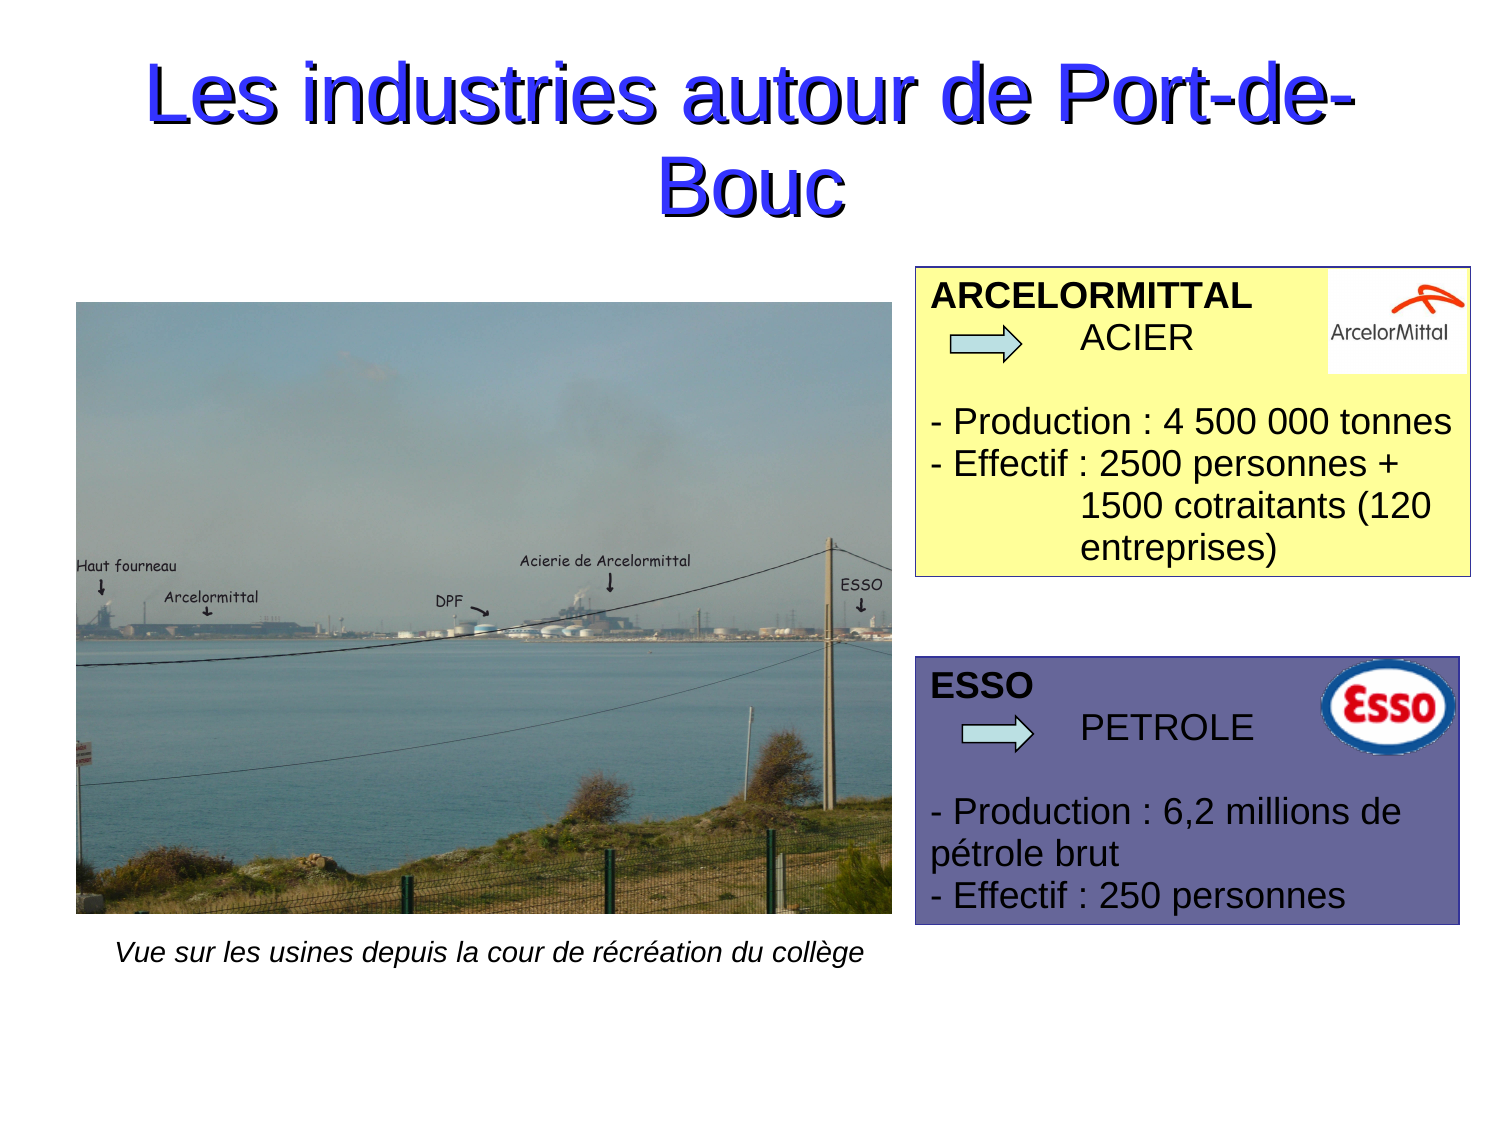

# Les industries autour de Port-de-Bouc
ARCELORMITTAL
	ACIER
- Production : 4 500 000 tonnes
- Effectif : 2500 personnes + 	1500 cotraitants (120 	entreprises)
ESSO
	PETROLE
- Production : 6,2 millions de pétrole brut
- Effectif : 250 personnes
Vue sur les usines depuis la cour de récréation du collège